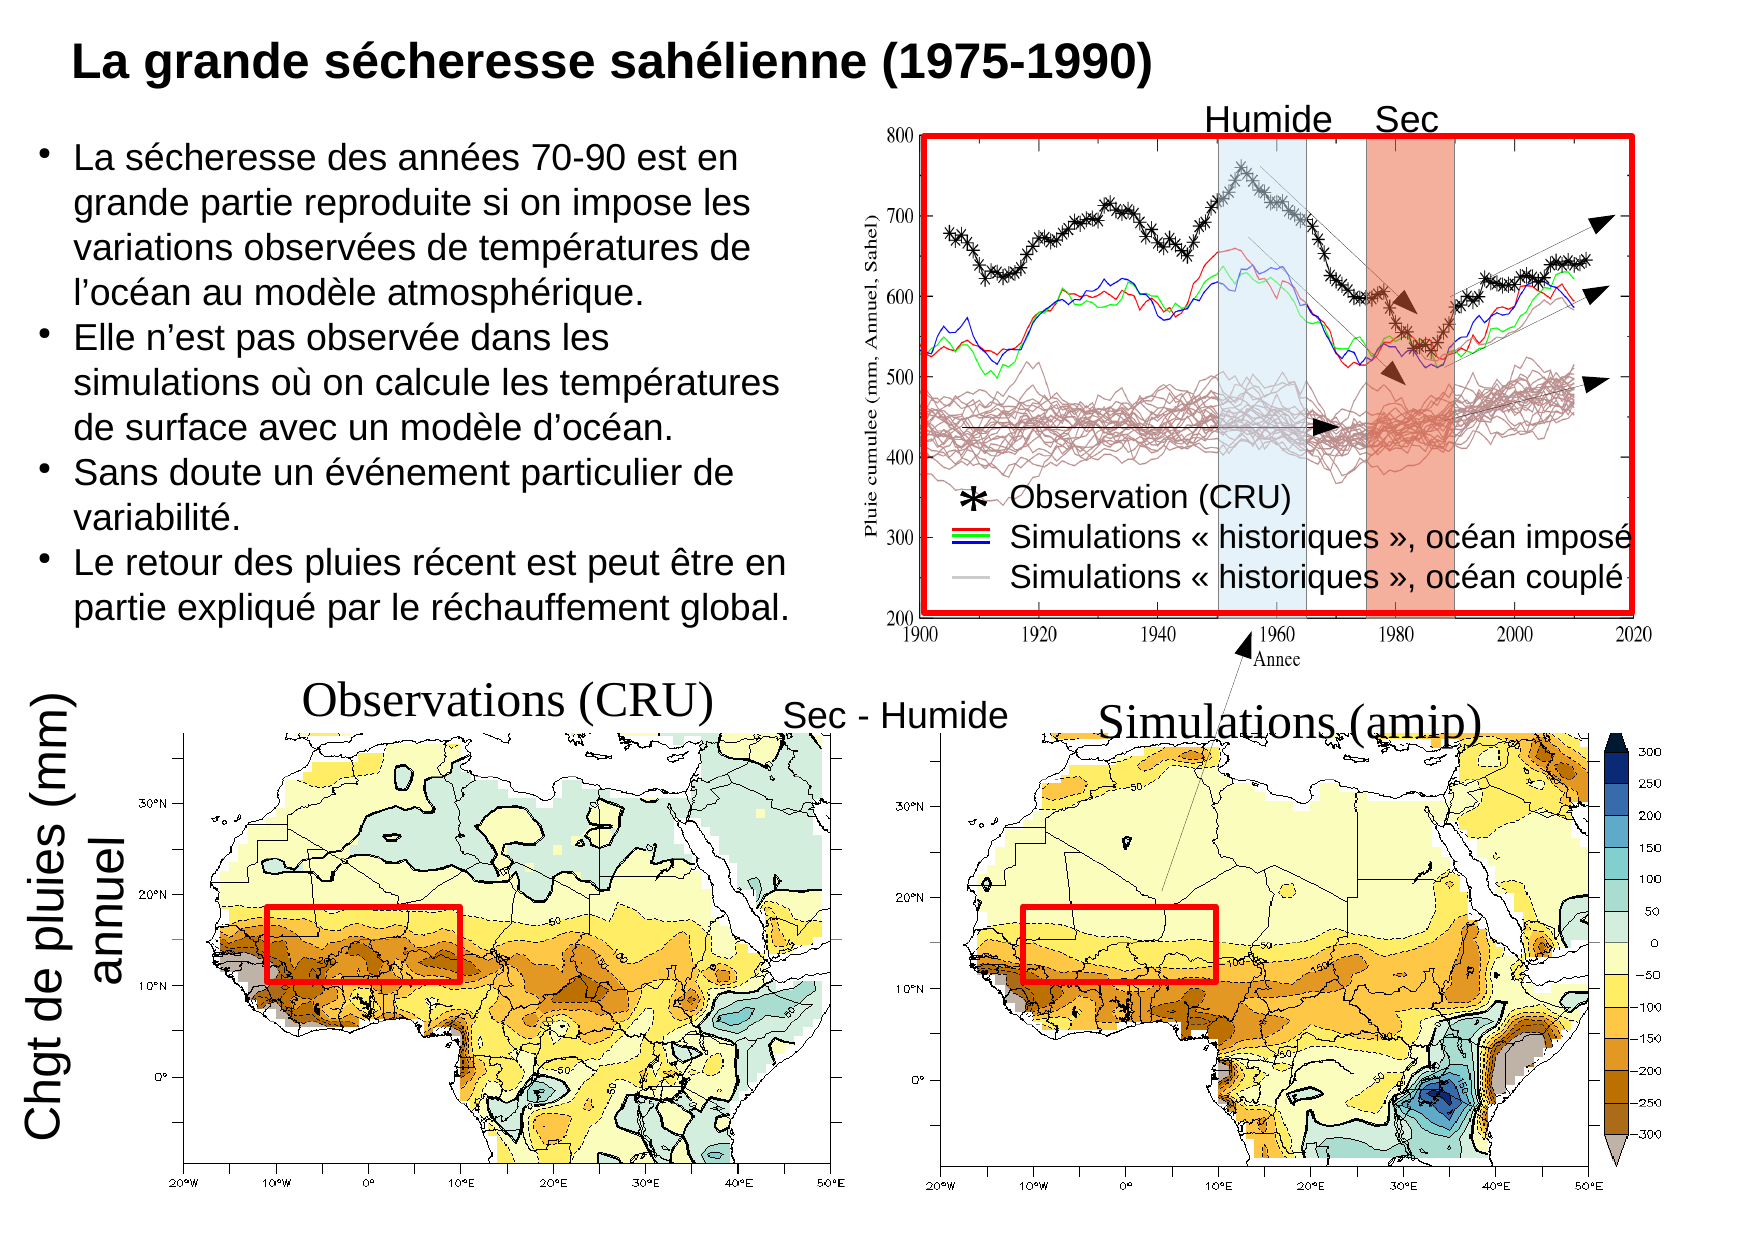

La grande sécheresse sahélienne (1975-1990)
Humide Sec
La sécheresse des années 70-90 est en grande partie reproduite si on impose les variations observées de températures de l’océan au modèle atmosphérique.
Elle n’est pas observée dans les simulations où on calcule les températures de surface avec un modèle d’océan.
Sans doute un événement particulier de variabilité.
Le retour des pluies récent est peut être en partie expliqué par le réchauffement global.
*
Observation (CRU)
Simulations « historiques », océan imposé
Simulations « historiques », océan couplé
*
Observations (CRU)
Simulations (amip)
Sec - Humide
Chgt de pluies (mm)
 annuel